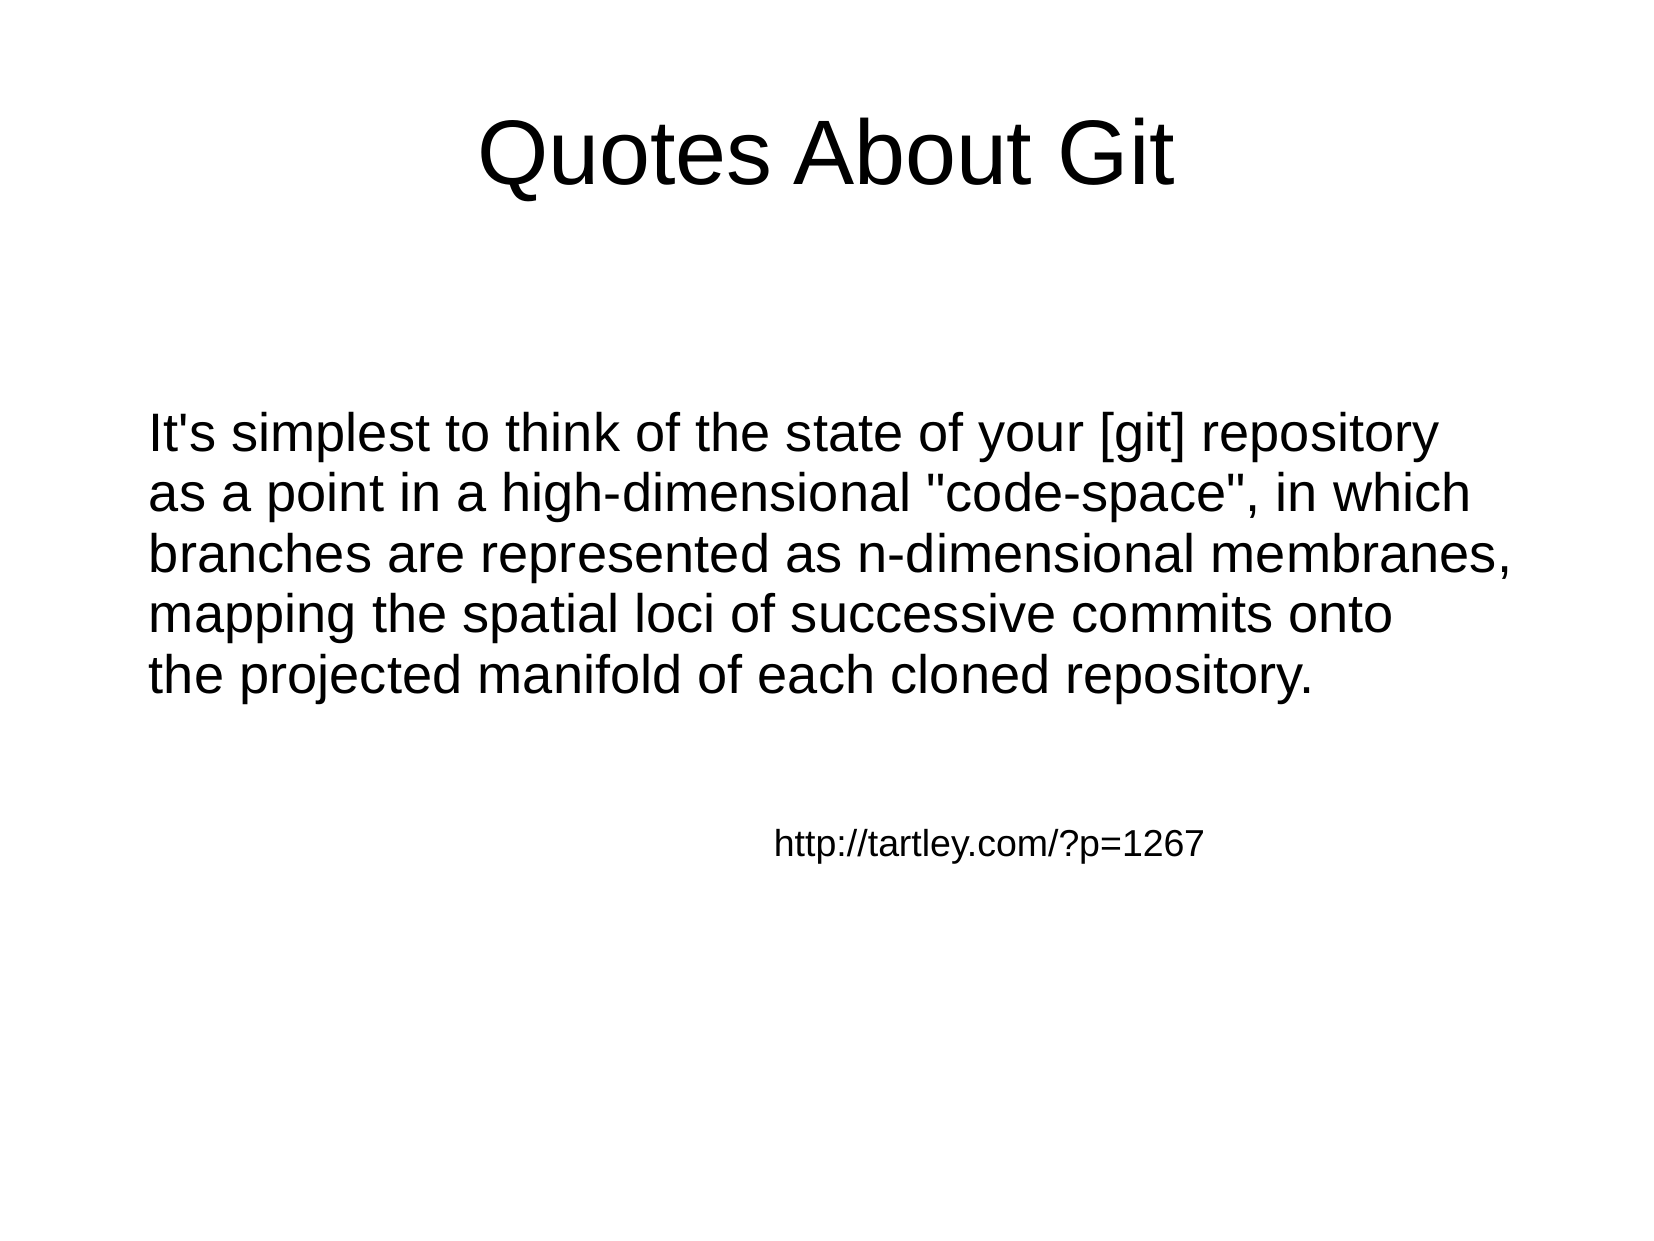

# Quotes About Git
It's simplest to think of the state of your [git] repository
as a point in a high-dimensional "code-space", in which
branches are represented as n-dimensional membranes,
mapping the spatial loci of successive commits onto
the projected manifold of each cloned repository.
http://tartley.com/?p=1267